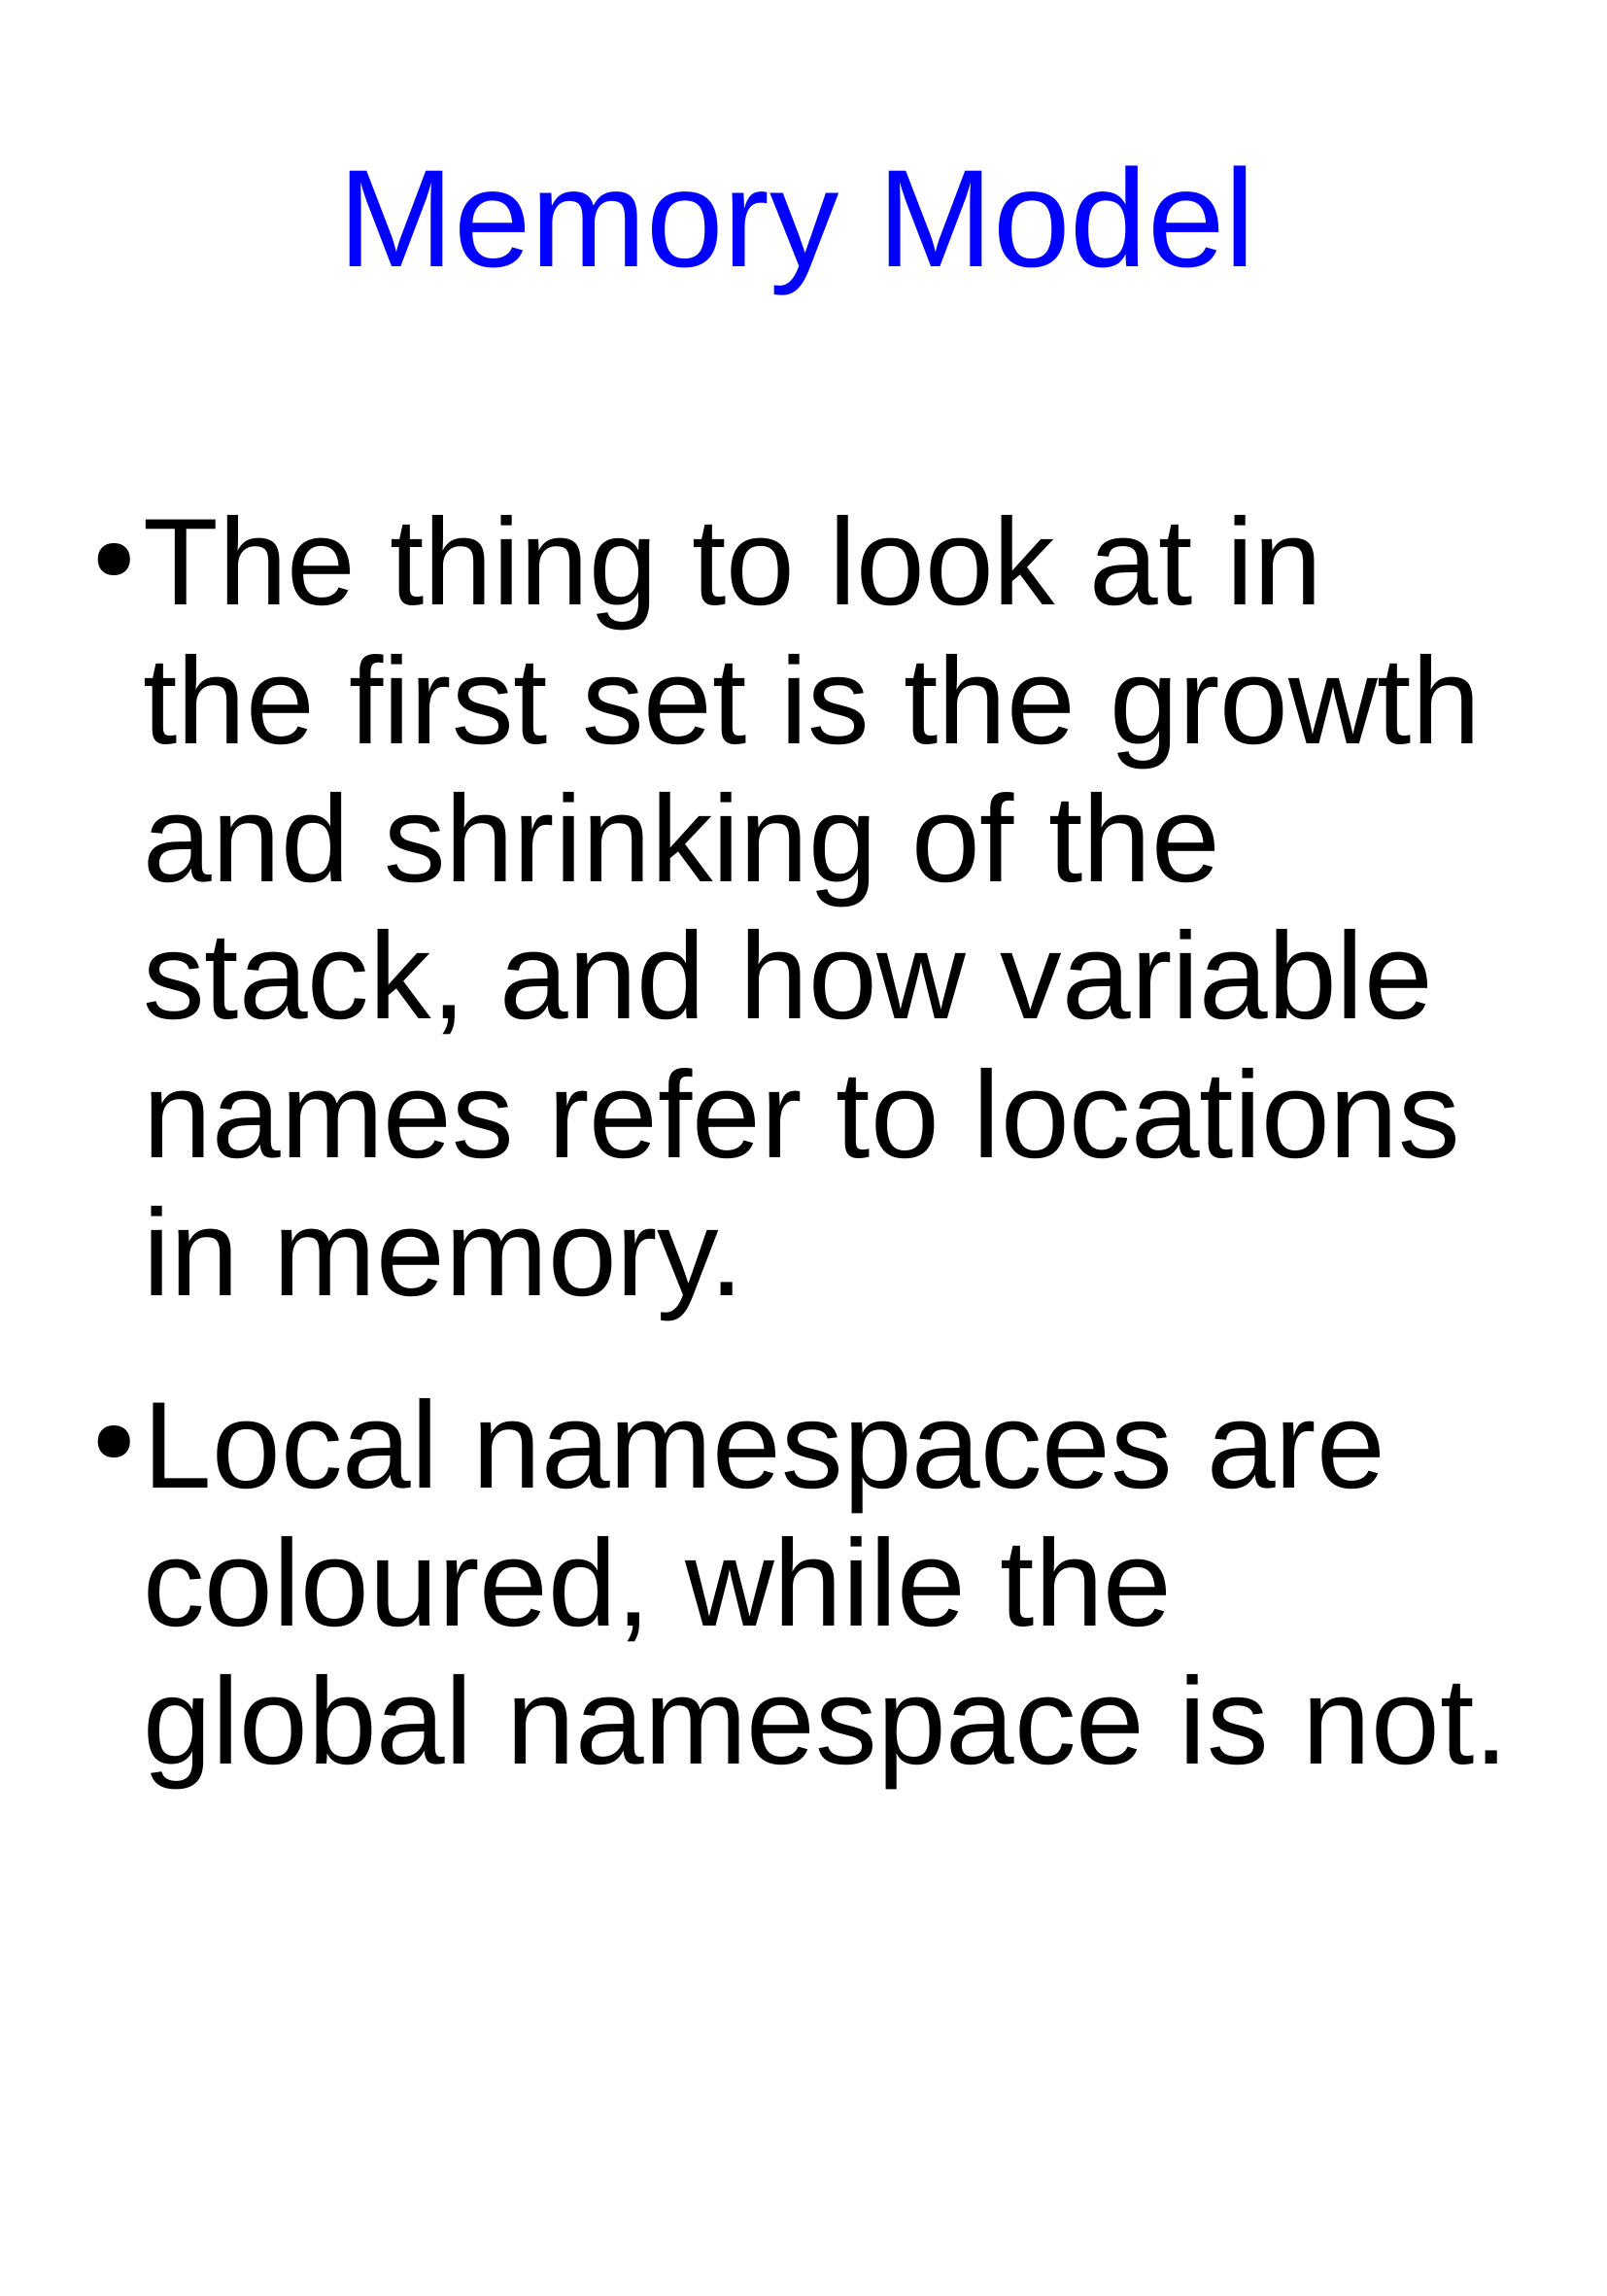

# Memory Model
The thing to look at in the first set is the growth and shrinking of the stack, and how variable names refer to locations in memory.
Local namespaces are coloured, while the global namespace is not.